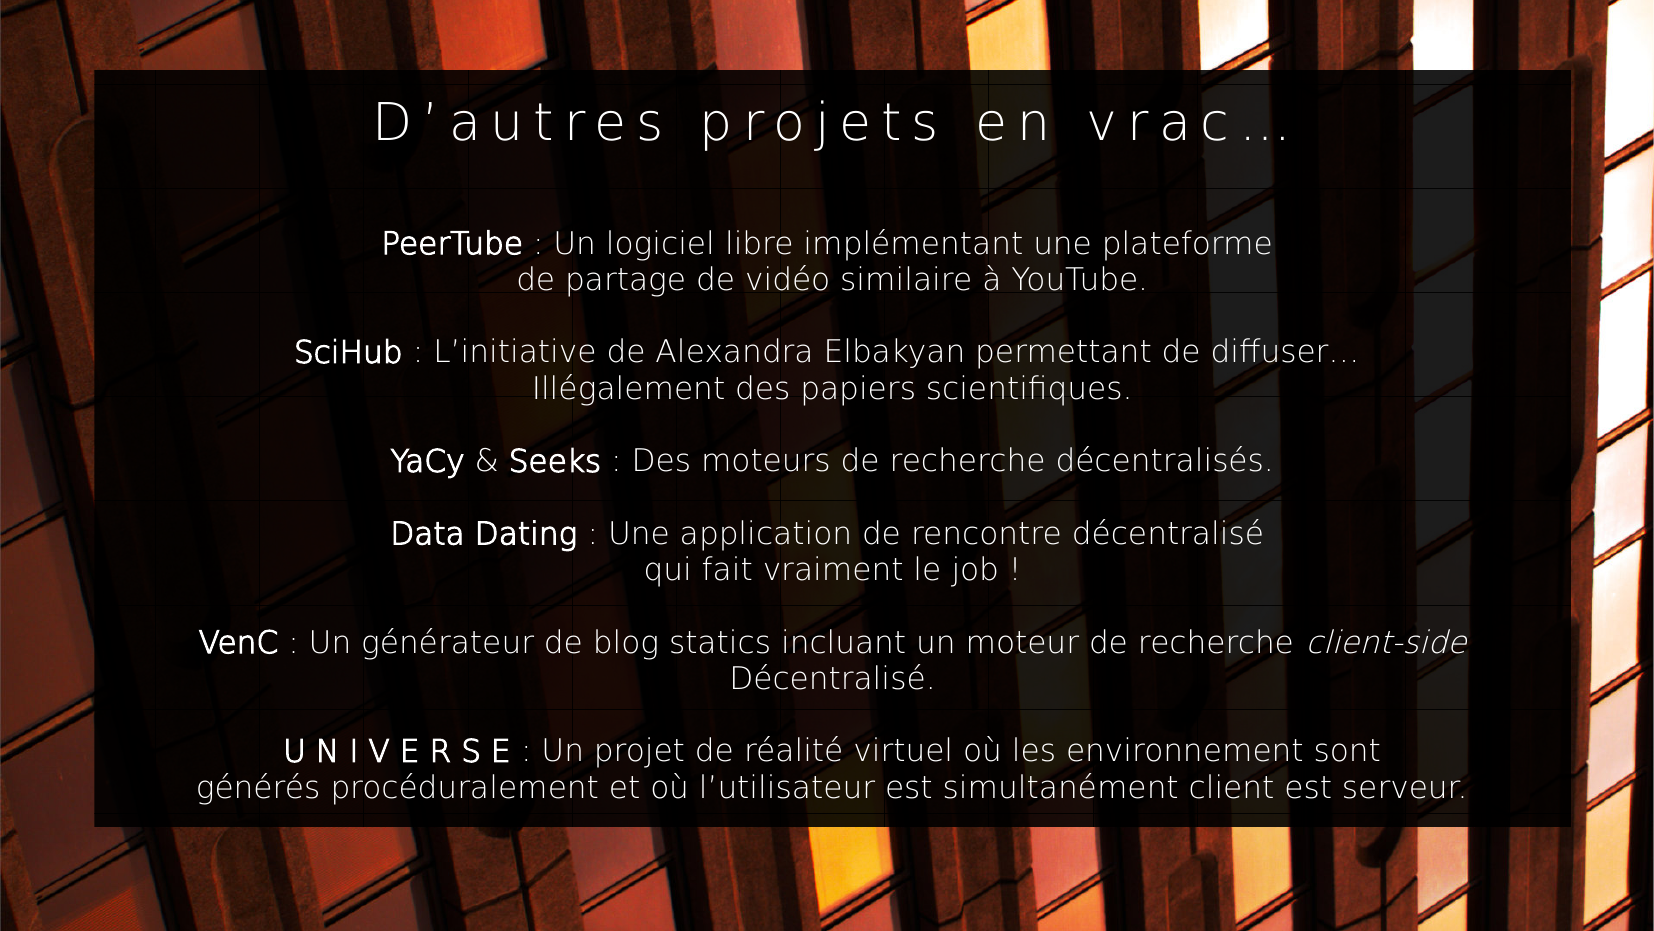

D’autres projets en vrac…
PeerTube : Un logiciel libre implémentant une plateforme
de partage de vidéo similaire à YouTube.
SciHub : L’initiative de Alexandra Elbakyan permettant de diffuser…
Illégalement des papiers scientifiques.
YaCy & Seeks : Des moteurs de recherche décentralisés.
Data Dating : Une application de rencontre décentralisé
qui fait vraiment le job !
VenC : Un générateur de blog statics incluant un moteur de recherche client-side
Décentralisé.
U N I V E R S E : Un projet de réalité virtuel où les environnement sont
générés procéduralement et où l’utilisateur est simultanément client est serveur.
14